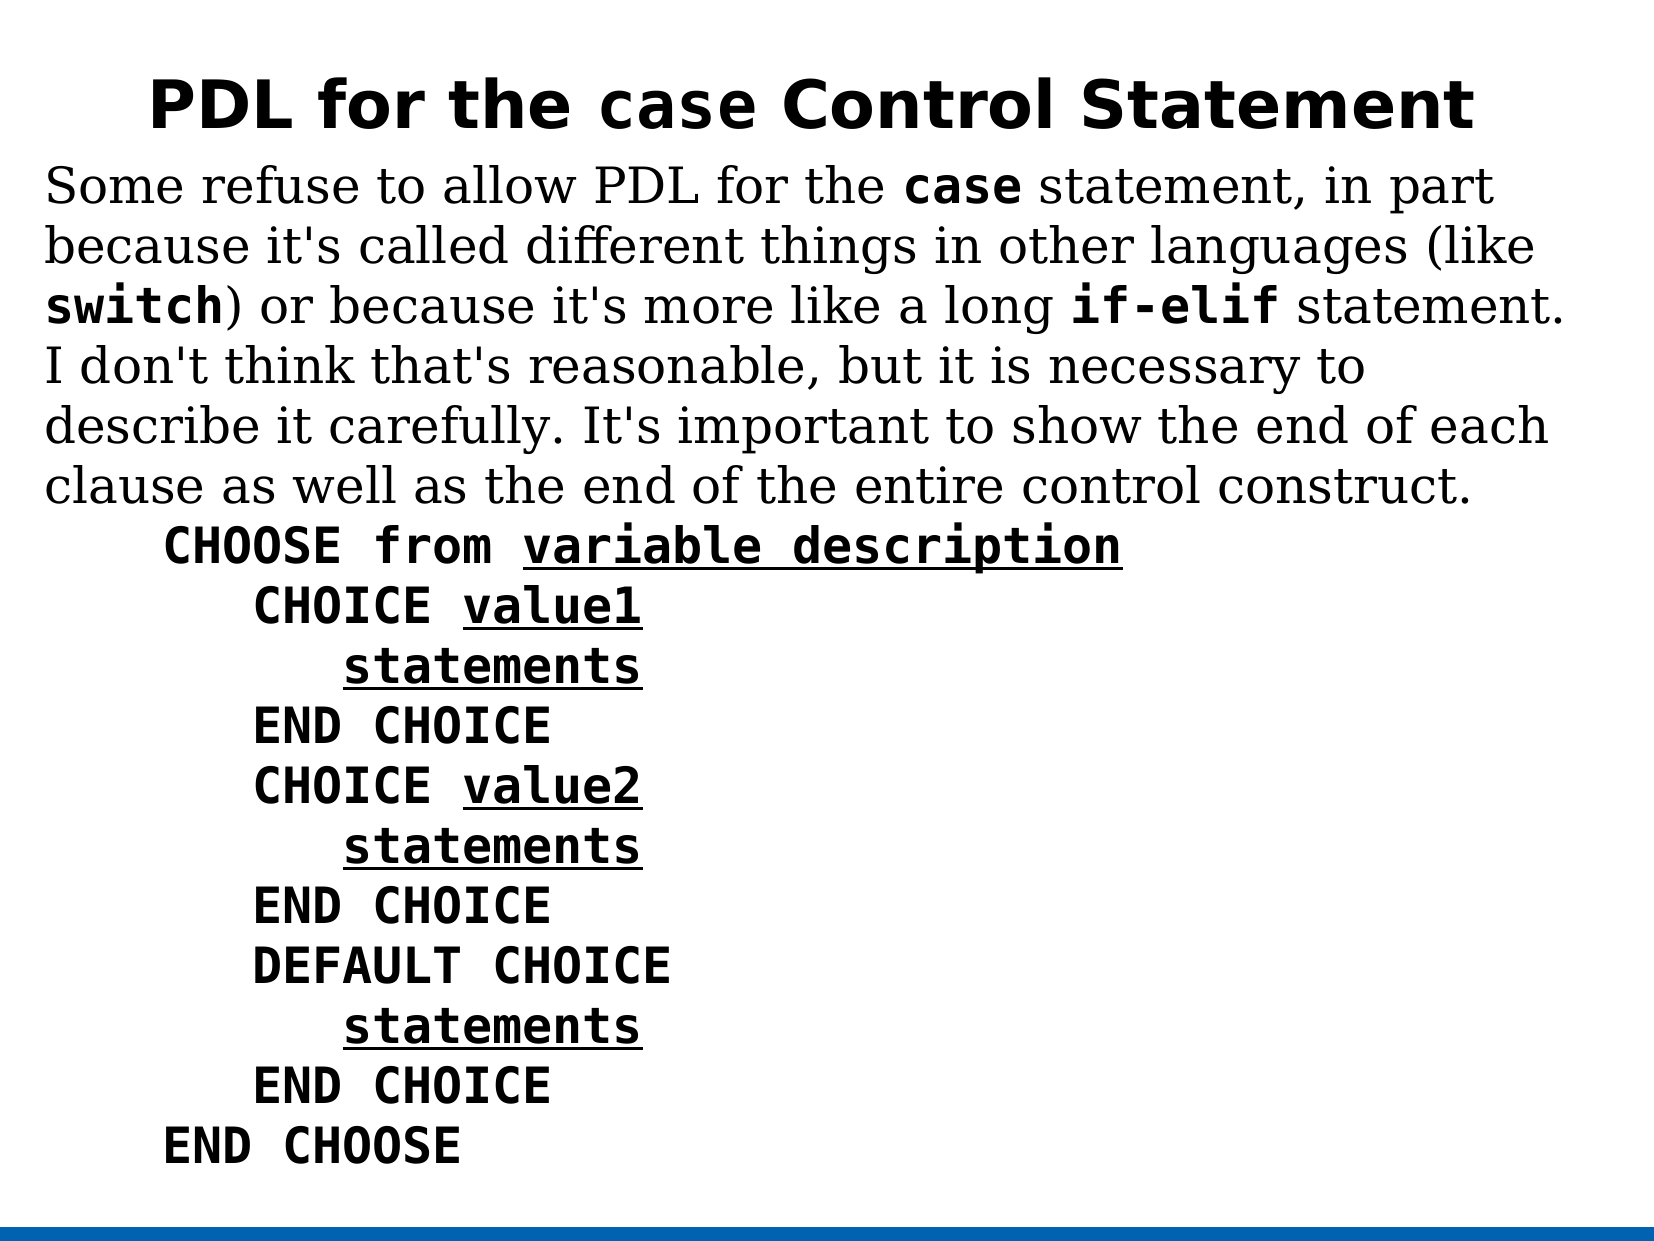

PDL for the case Control Statement
Some refuse to allow PDL for the case statement, in part because it's called different things in other languages (like switch) or because it's more like a long if-elif statement. I don't think that's reasonable, but it is necessary to describe it carefully. It's important to show the end of each clause as well as the end of the entire control construct.
CHOOSE from variable description
 CHOICE value1
 statements
 END CHOICE
 CHOICE value2
 statements
 END CHOICE
 DEFAULT CHOICE
 statements
 END CHOICE
END CHOOSE